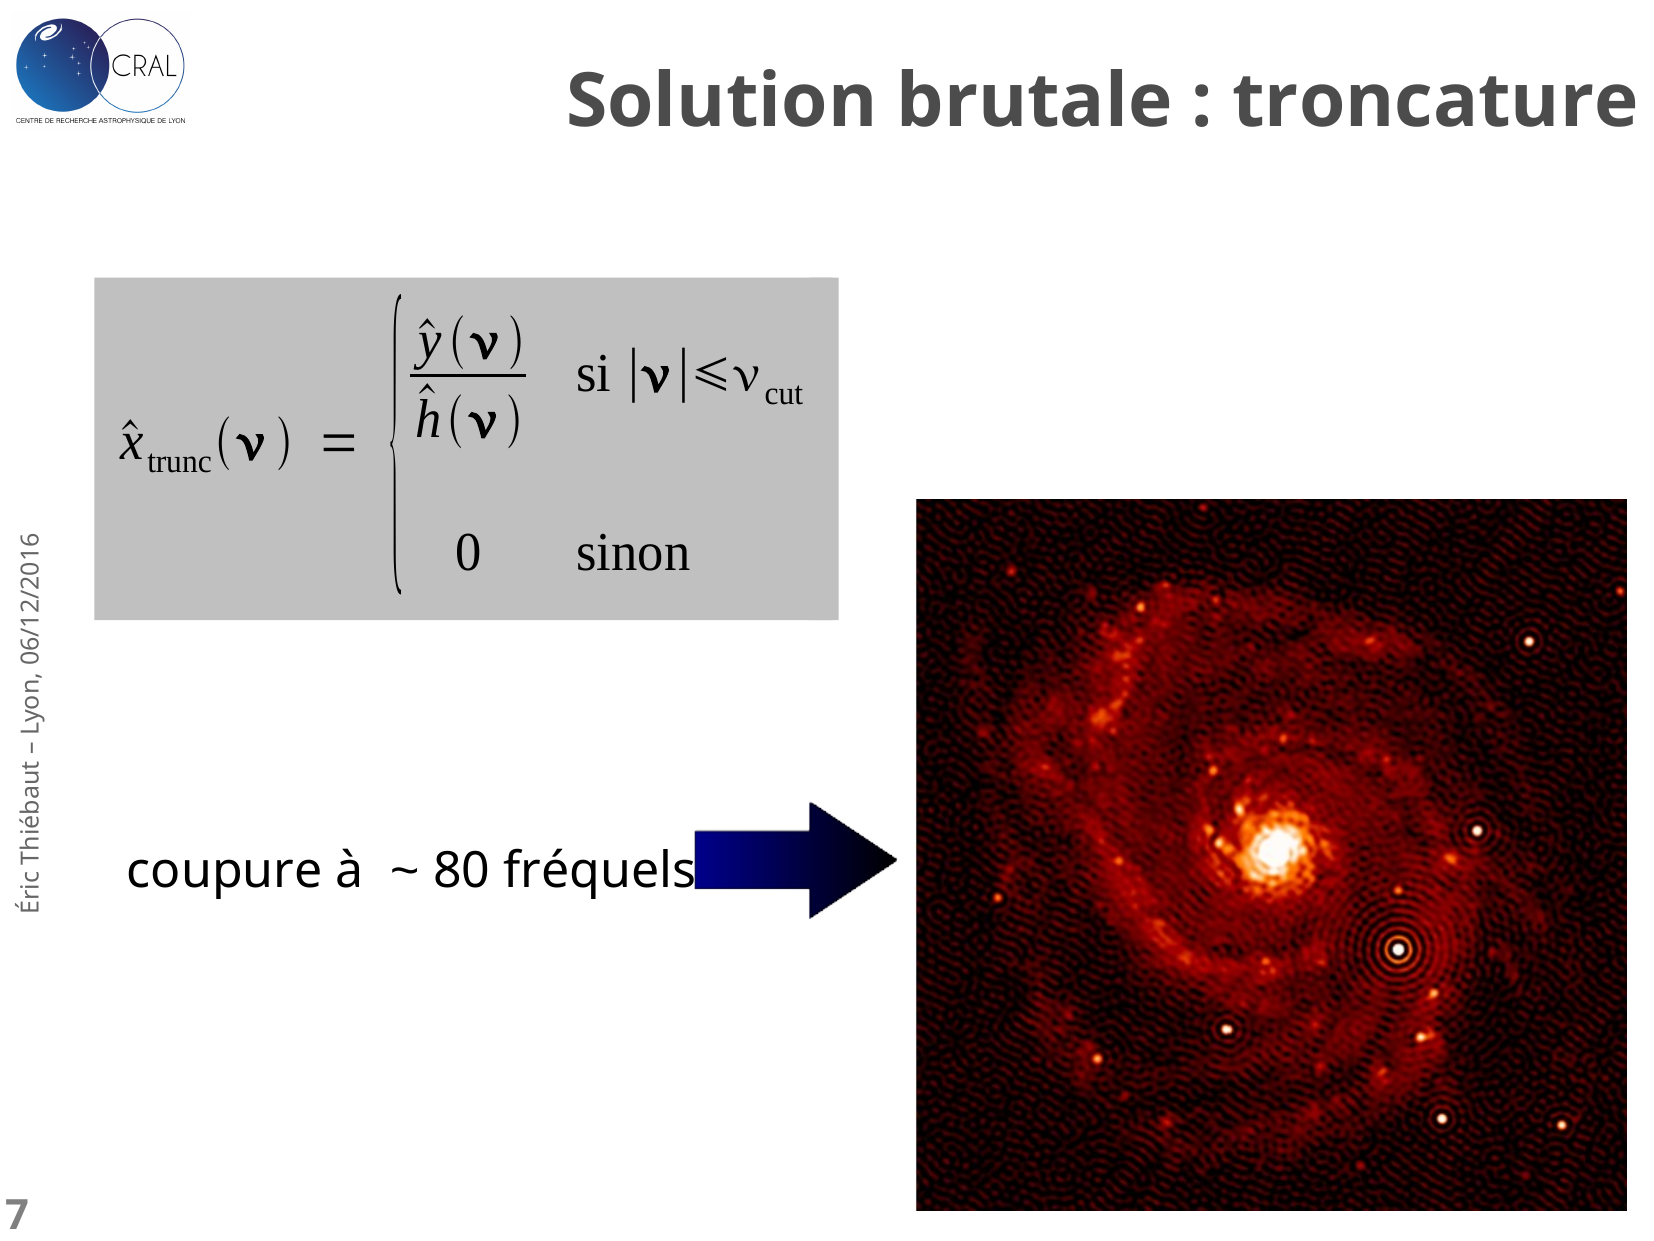

# Solution brutale : troncature
coupure à ~ 80 fréquels
7